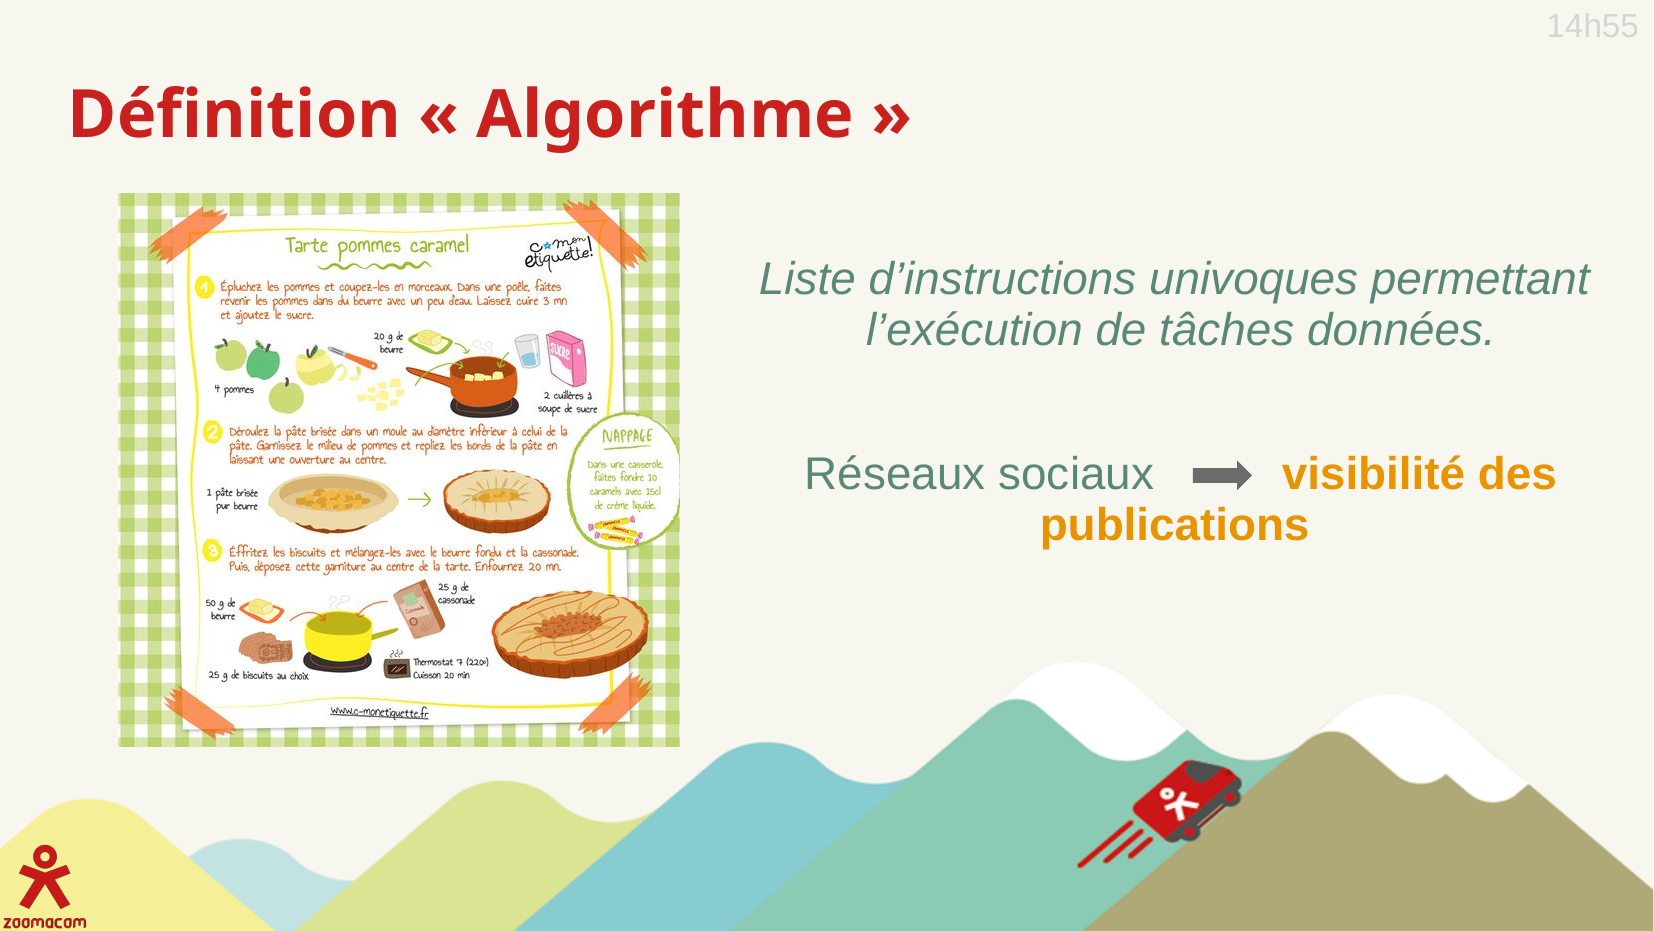

14h55
Définition « Algorithme »
Liste d’instructions univoques permettant
l’exécution de tâches données.
Réseaux sociaux  visibilité des publications